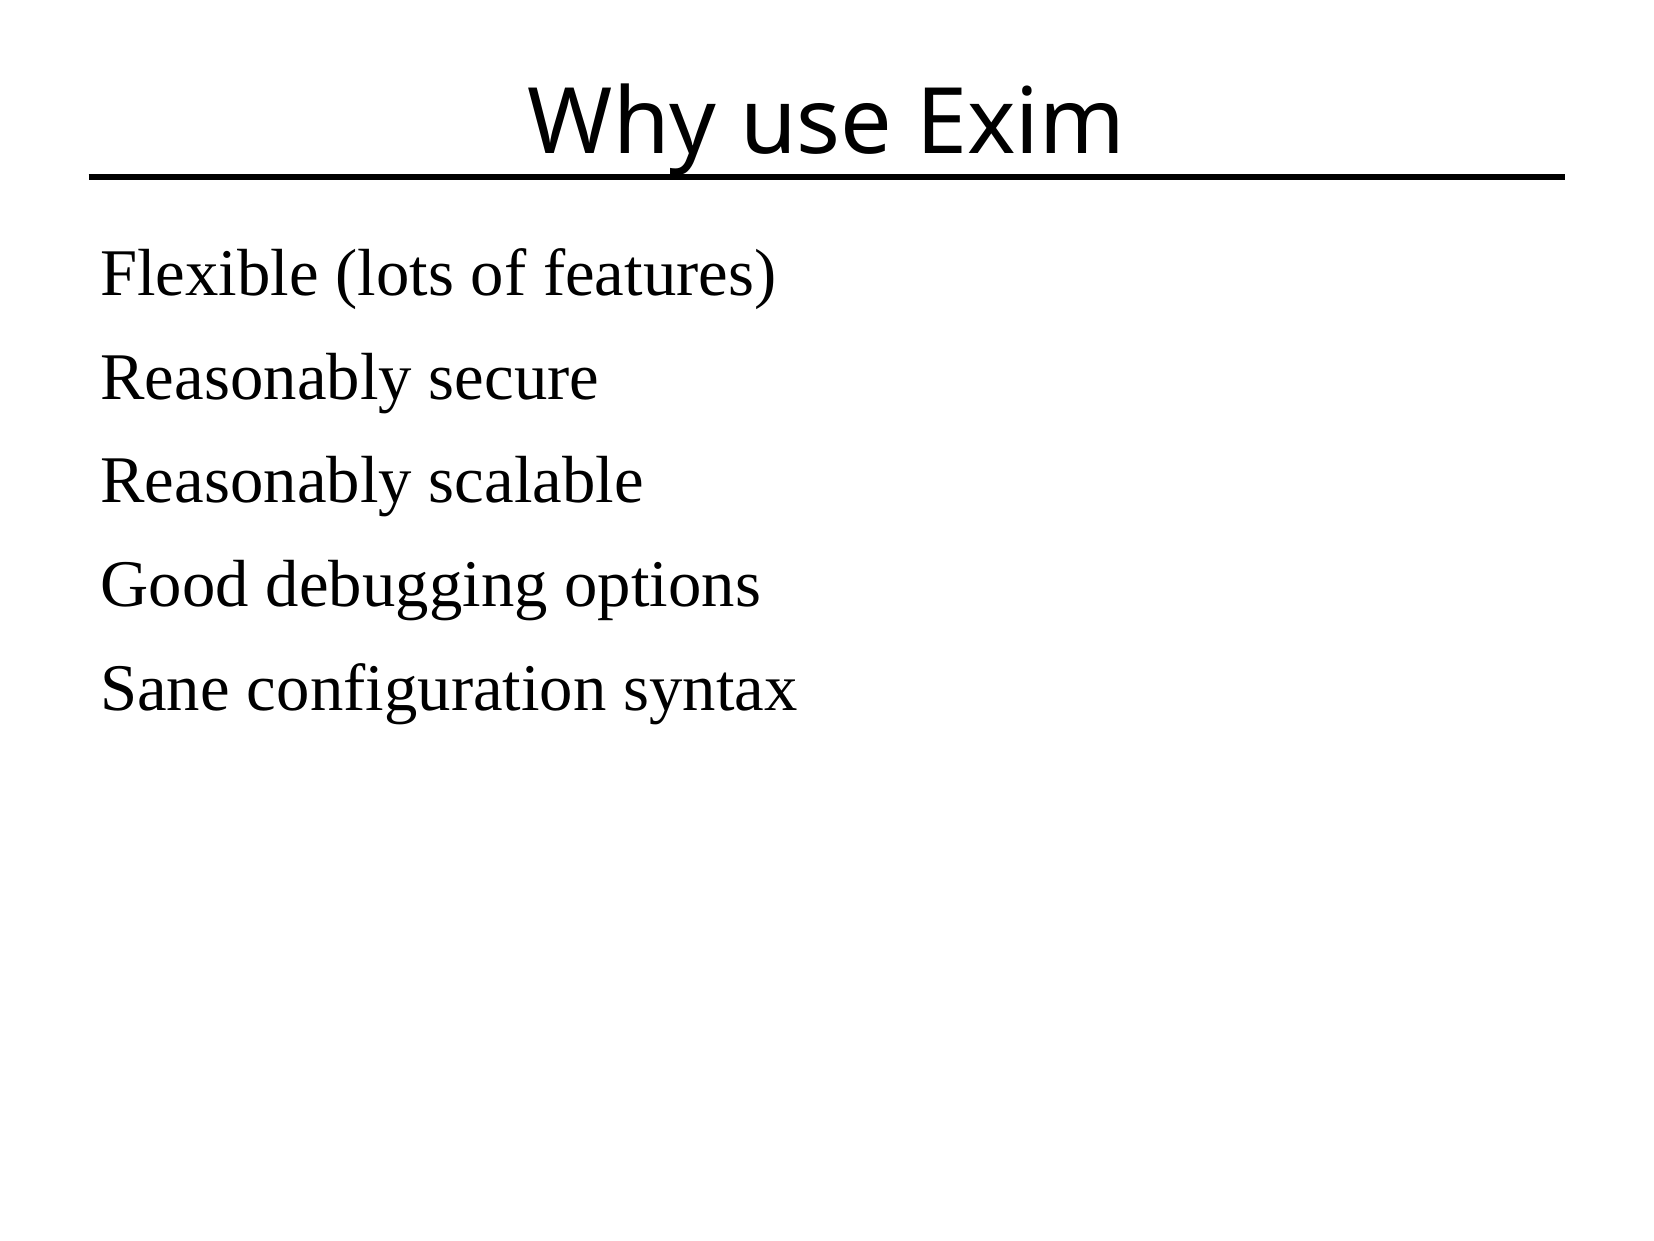

# Why use Exim
Flexible (lots of features)
Reasonably secure
Reasonably scalable
Good debugging options
Sane configuration syntax